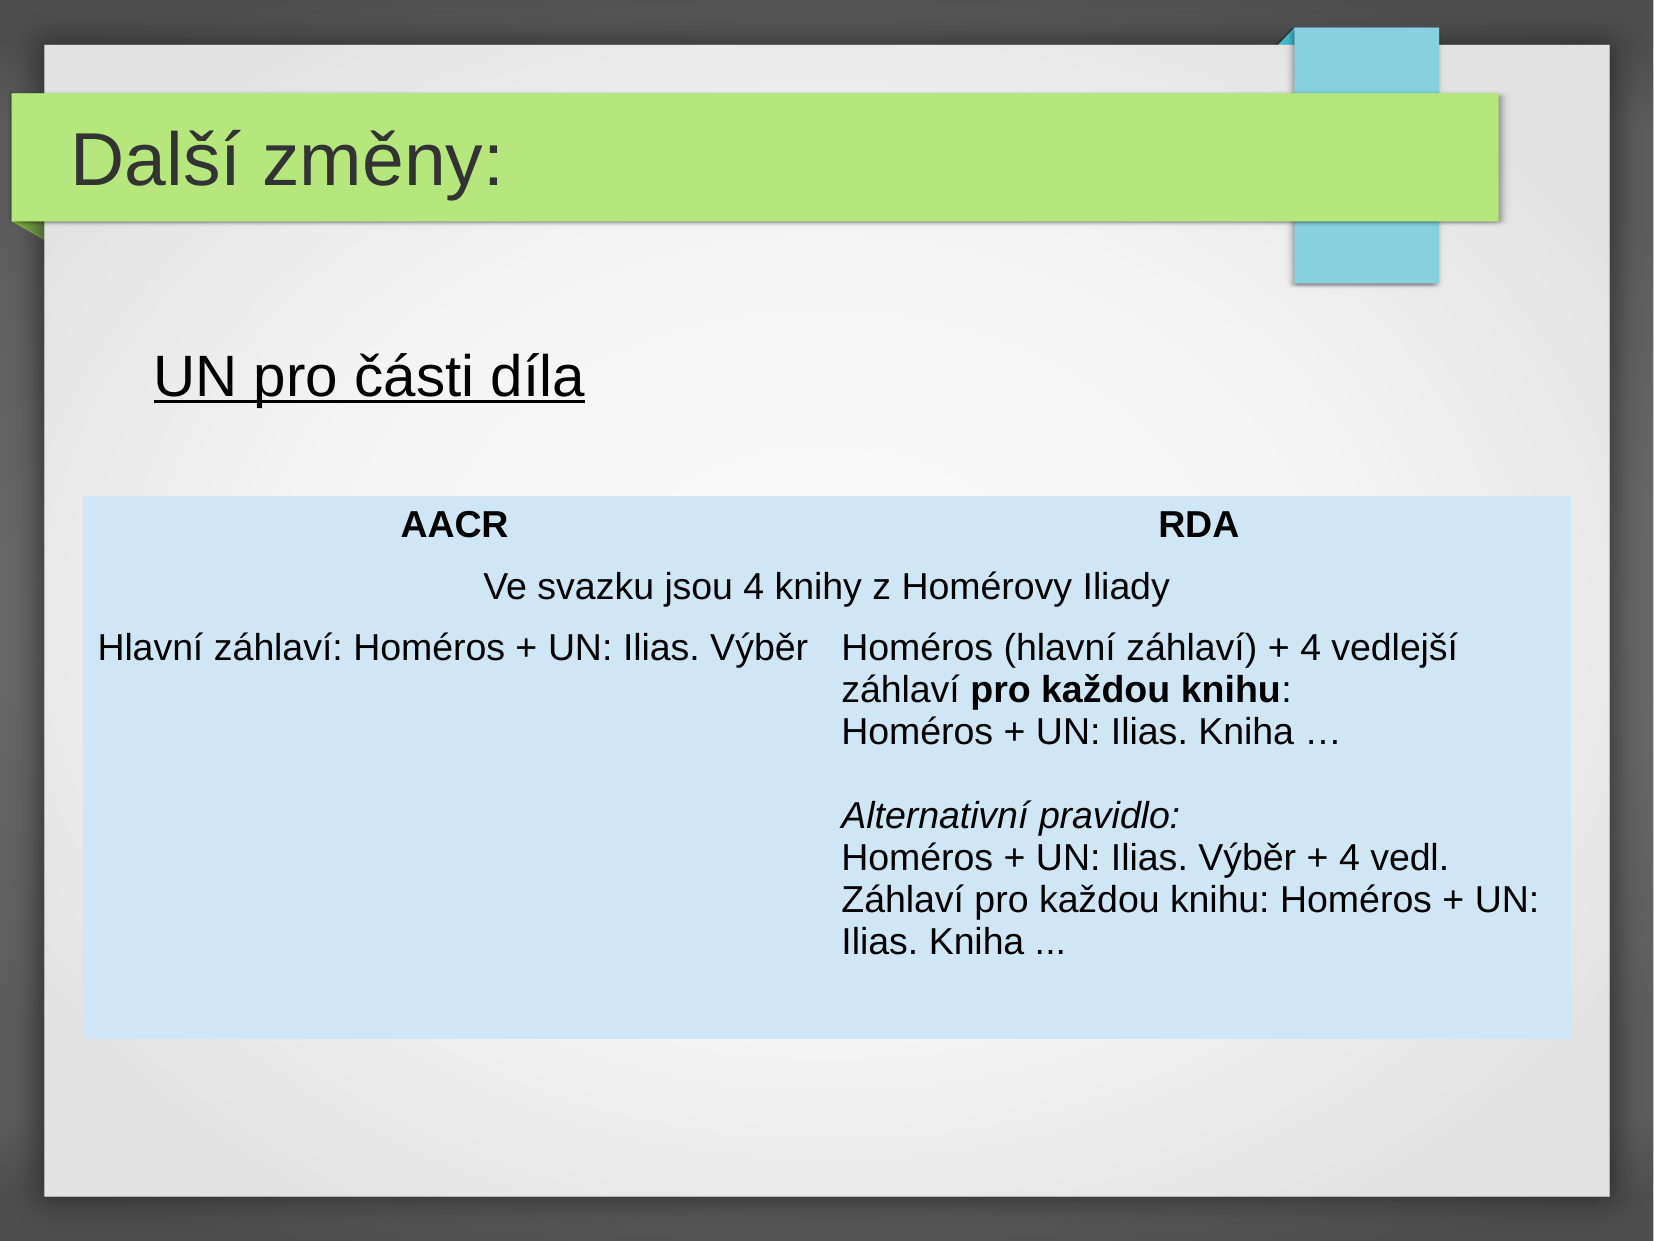

# Další změny:
UN pro části díla
| AACR | RDA |
| --- | --- |
| Ve svazku jsou 4 knihy z Homérovy Iliady | |
| Hlavní záhlaví: Homéros + UN: Ilias. Výběr | Homéros (hlavní záhlaví) + 4 vedlejší záhlaví pro každou knihu: Homéros + UN: Ilias. Kniha … Alternativní pravidlo: Homéros + UN: Ilias. Výběr + 4 vedl. Záhlaví pro každou knihu: Homéros + UN: Ilias. Kniha ... |